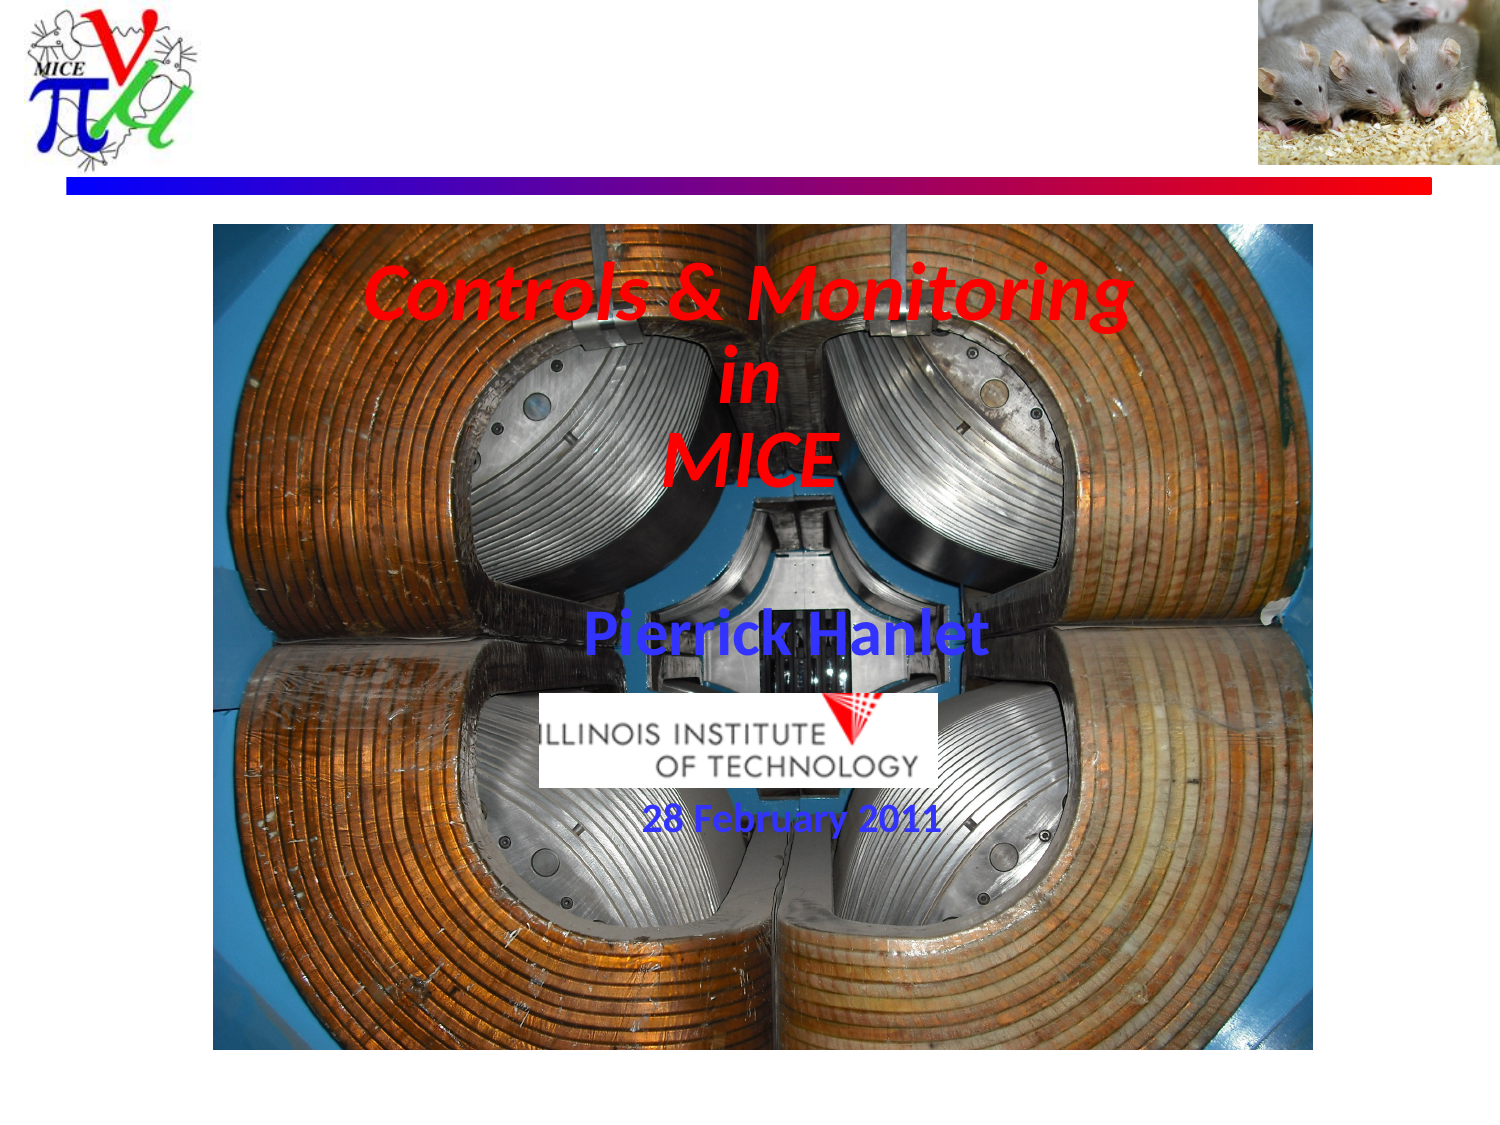

# Controls & Monitoring in MICE
Pierrick Hanlet
 28 February 2011